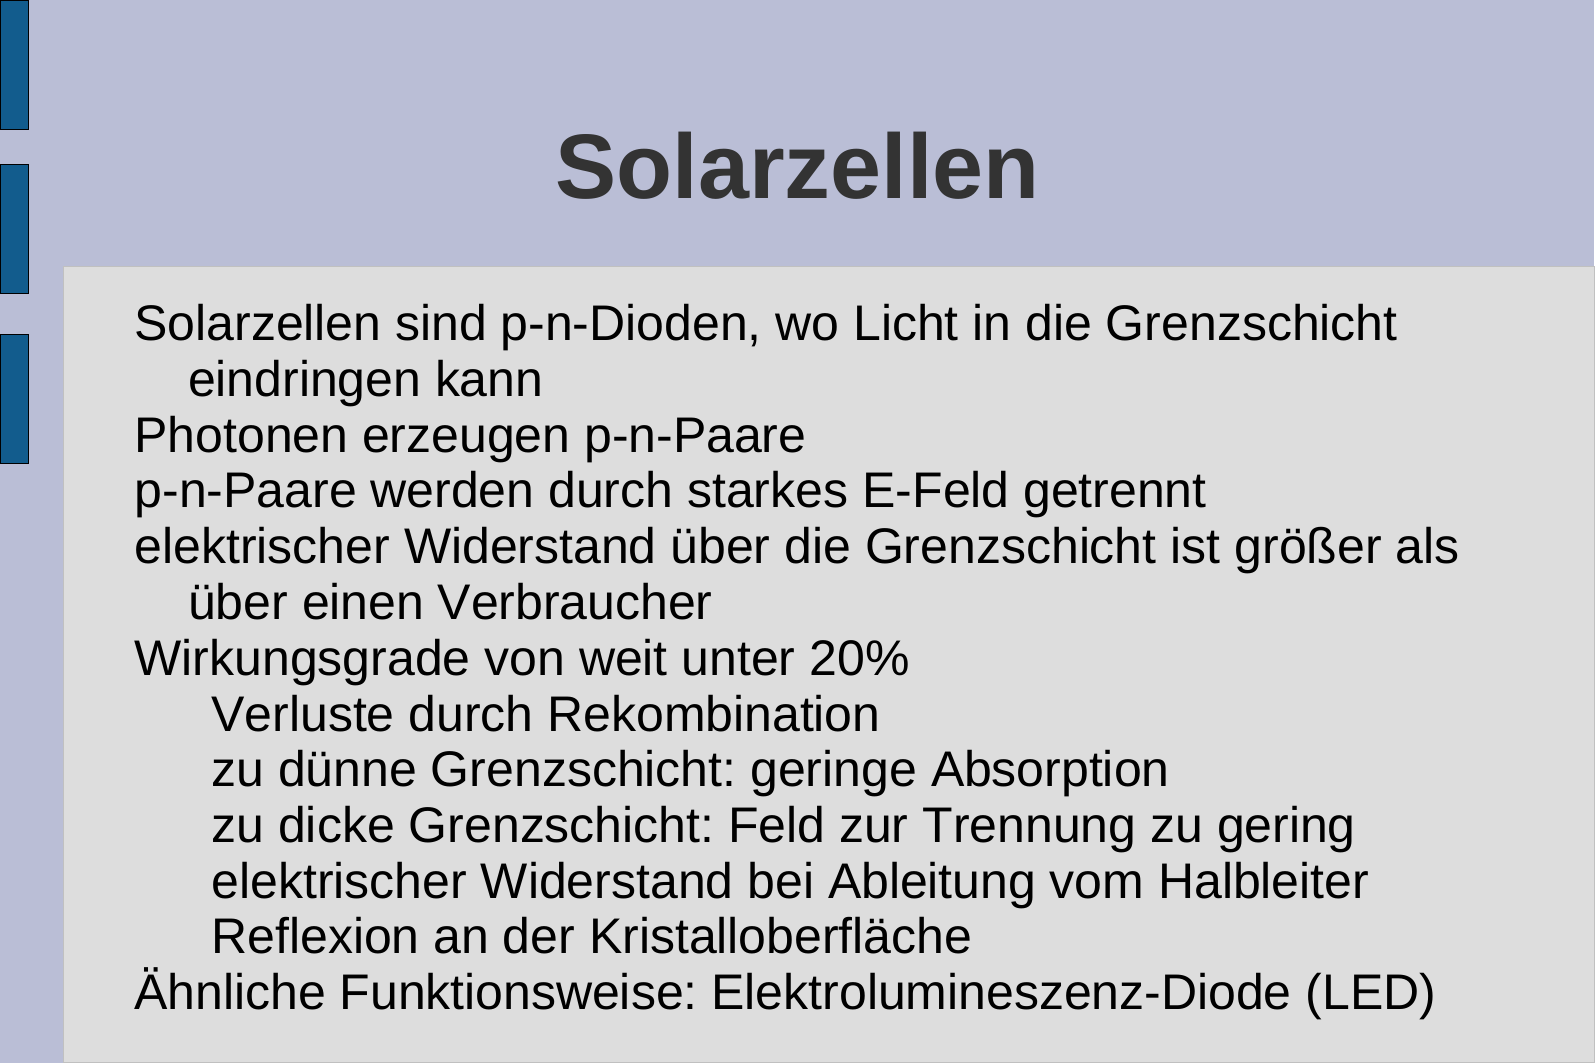

# Solarzellen
Solarzellen sind p-n-Dioden, wo Licht in die Grenzschicht eindringen kann
Photonen erzeugen p-n-Paare
p-n-Paare werden durch starkes E-Feld getrennt
elektrischer Widerstand über die Grenzschicht ist größer als über einen Verbraucher
Wirkungsgrade von weit unter 20%
Verluste durch Rekombination
zu dünne Grenzschicht: geringe Absorption
zu dicke Grenzschicht: Feld zur Trennung zu gering
elektrischer Widerstand bei Ableitung vom Halbleiter
Reflexion an der Kristalloberfläche
Ähnliche Funktionsweise: Elektrolumineszenz-Diode (LED)